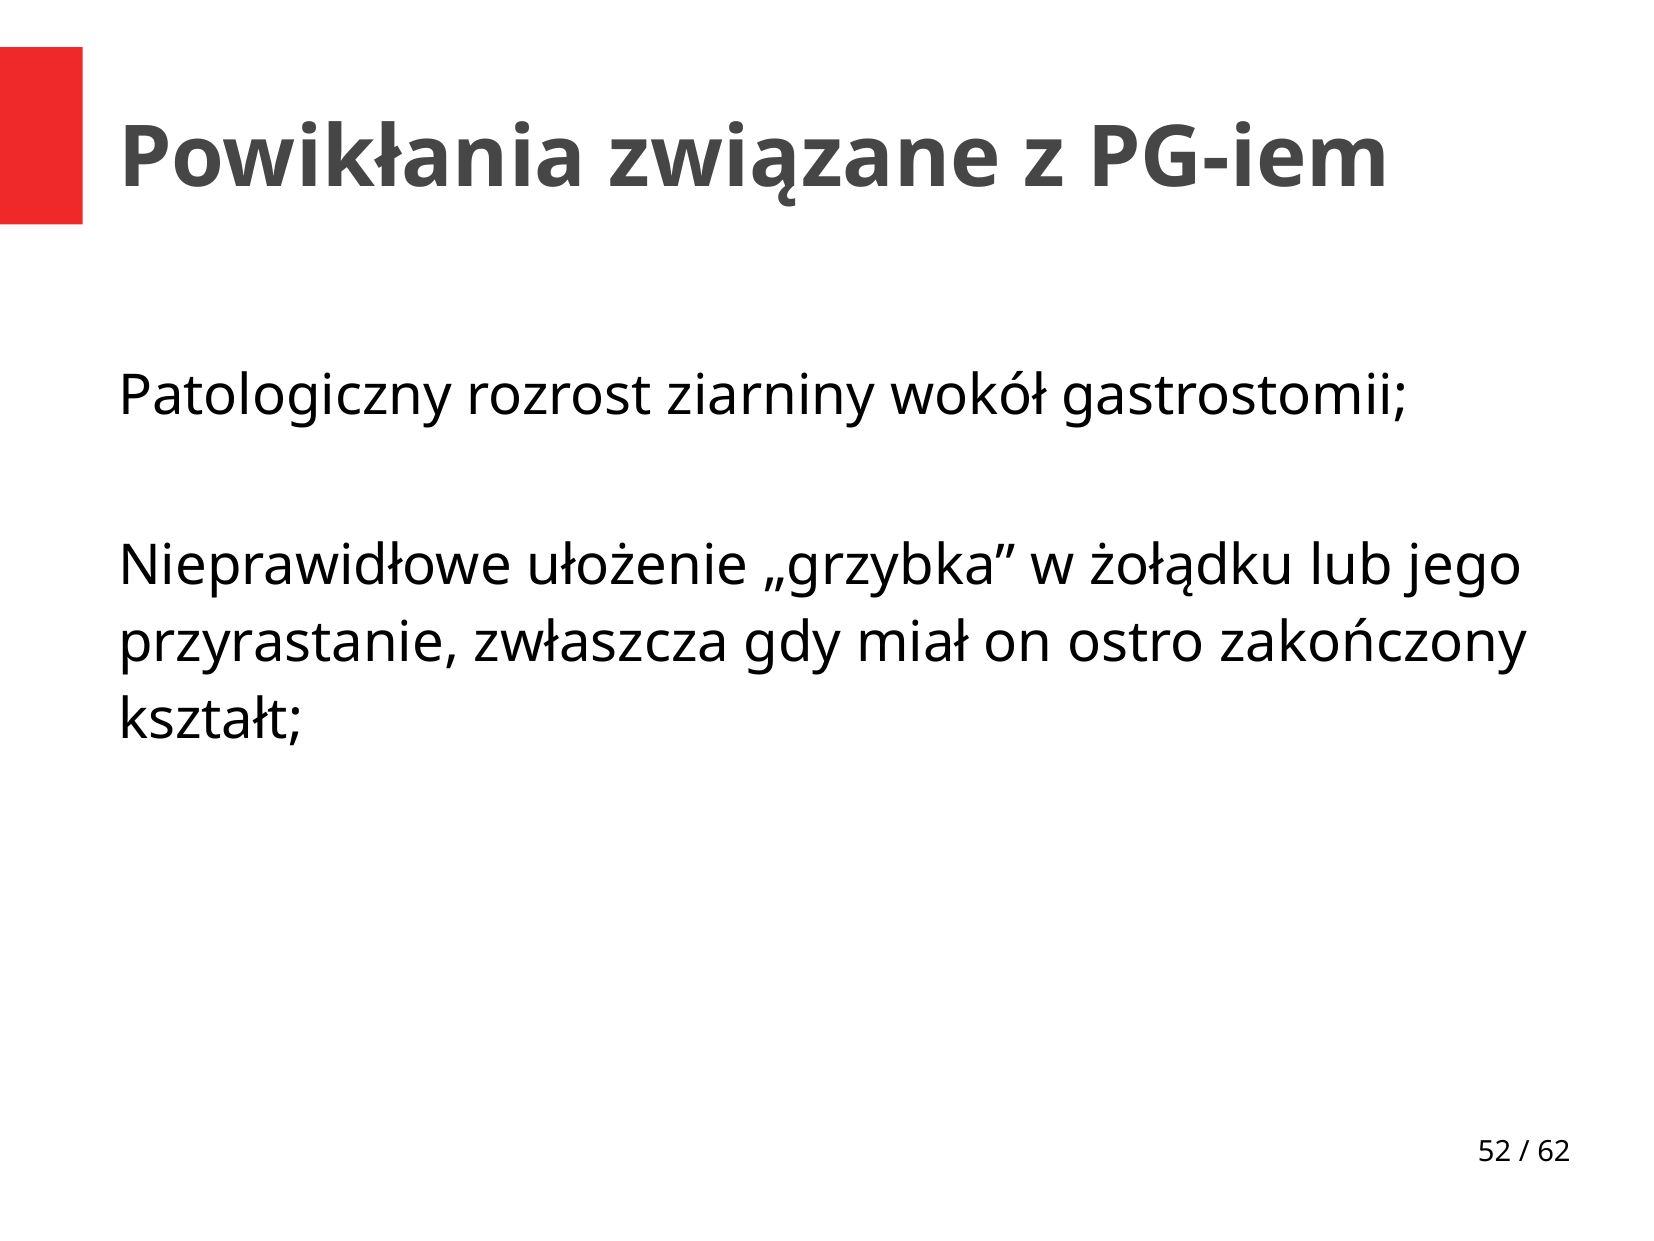

# Powikłania związane z PG-iem
Patologiczny rozrost ziarniny wokół gastrostomii;
Nieprawidłowe ułożenie „grzybka” w żołądku lub jego przyrastanie, zwłaszcza gdy miał on ostro zakończony kształt;
52